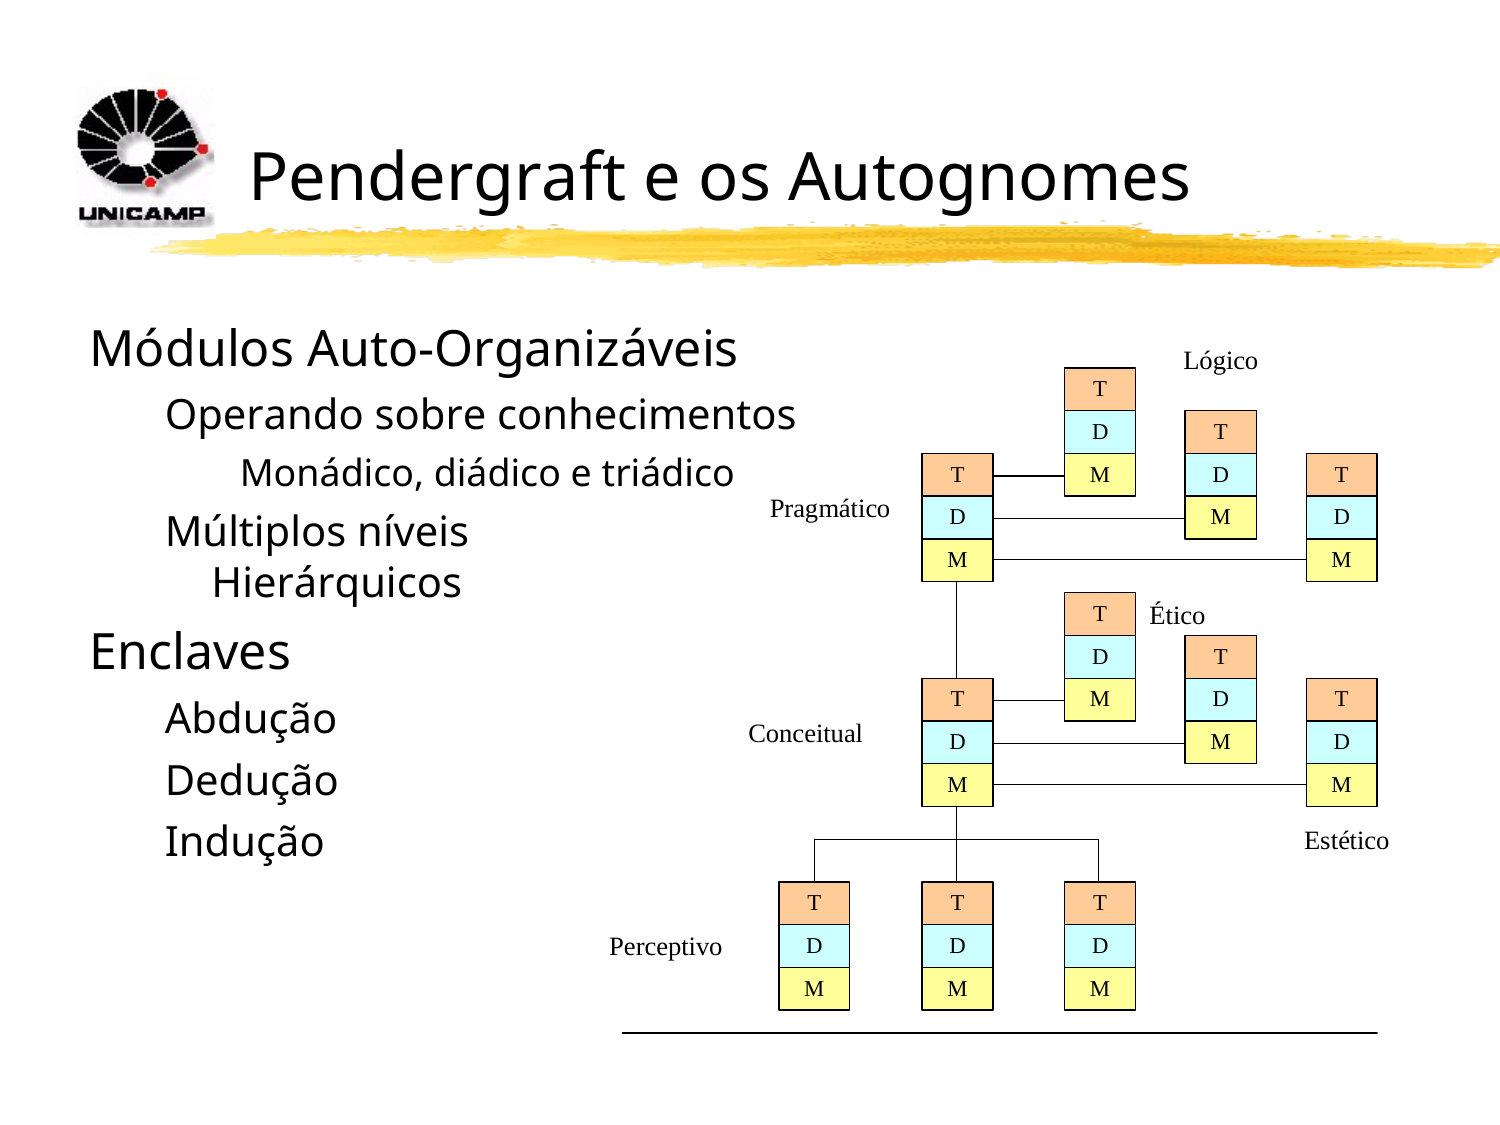

# Pendergraft e os Autognomes
Módulos Auto-Organizáveis
Operando sobre conhecimentos
Monádico, diádico e triádico
Múltiplos níveis
Hierárquicos
Enclaves
Abdução
Dedução
Indução